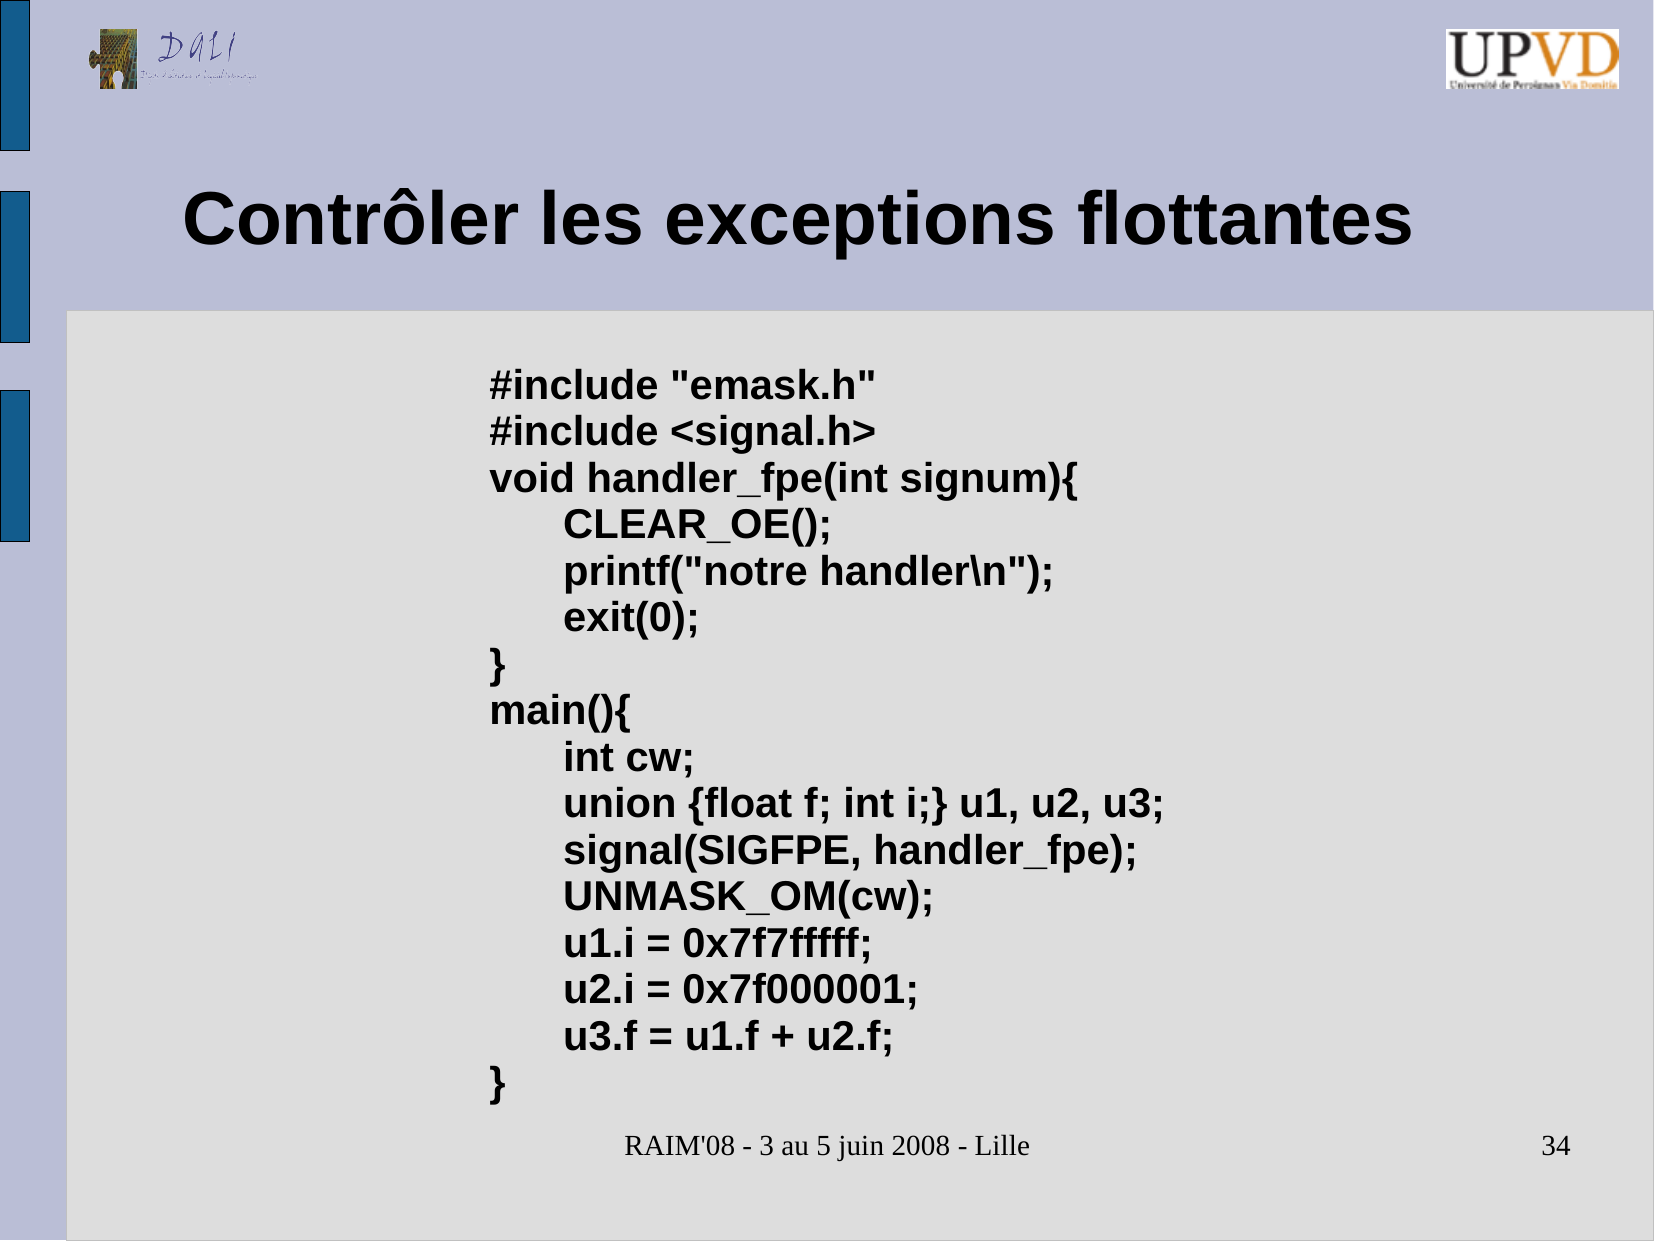

Contrôler les exceptions flottantes
#include "emask.h"
#include <signal.h>
void handler_fpe(int signum){
	CLEAR_OE();
	printf("notre handler\n");
	exit(0);
}
main(){
	int cw;
	union {float f; int i;} u1, u2, u3;
	signal(SIGFPE, handler_fpe);
	UNMASK_OM(cw);
	u1.i = 0x7f7fffff;
	u2.i = 0x7f000001;
	u3.f = u1.f + u2.f;
}
RAIM'08 - 3 au 5 juin 2008 - Lille
34